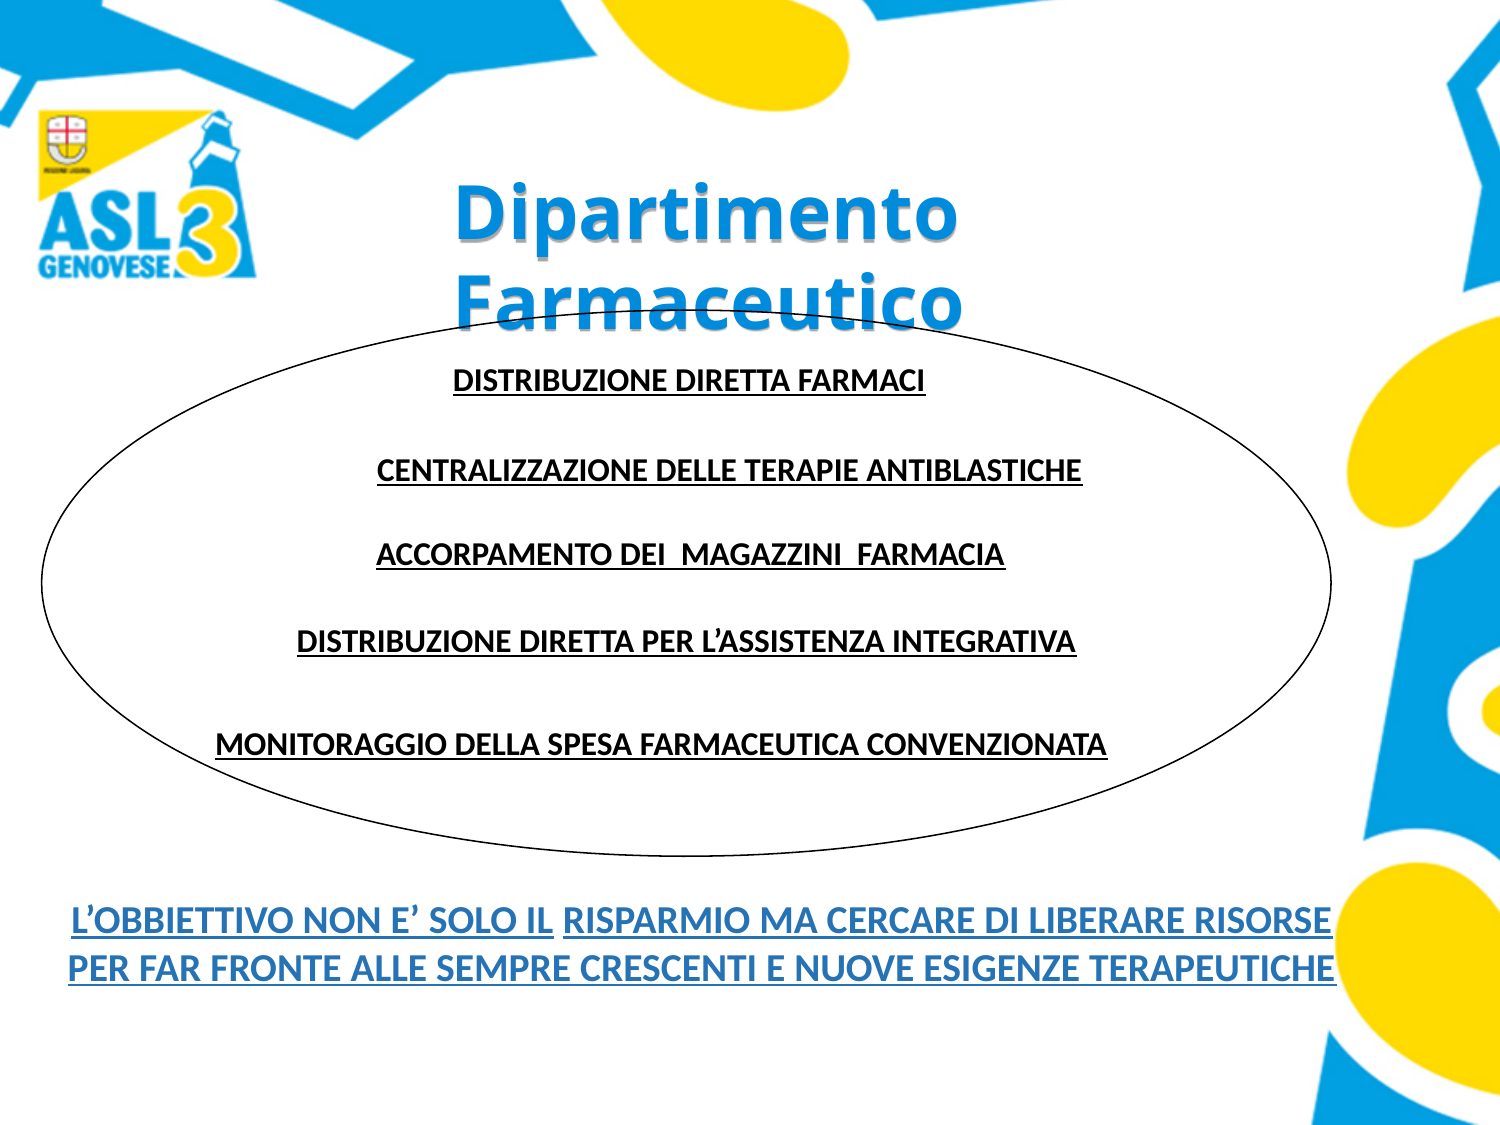

# Dipartimento Farmaceutico
DISTRIBUZIONE DIRETTA FARMACI
CENTRALIZZAZIONE DELLE TERAPIE ANTIBLASTICHE
ACCORPAMENTO DEI MAGAZZINI FARMACIA
DISTRIBUZIONE DIRETTA PER L’ASSISTENZA INTEGRATIVA
MONITORAGGIO DELLA SPESA FARMACEUTICA CONVENZIONATA
L’OBBIETTIVO NON E’ SOLO IL RISPARMIO MA CERCARE DI LIBERARE RISORSE PER FAR FRONTE ALLE SEMPRE CRESCENTI E NUOVE ESIGENZE TERAPEUTICHE